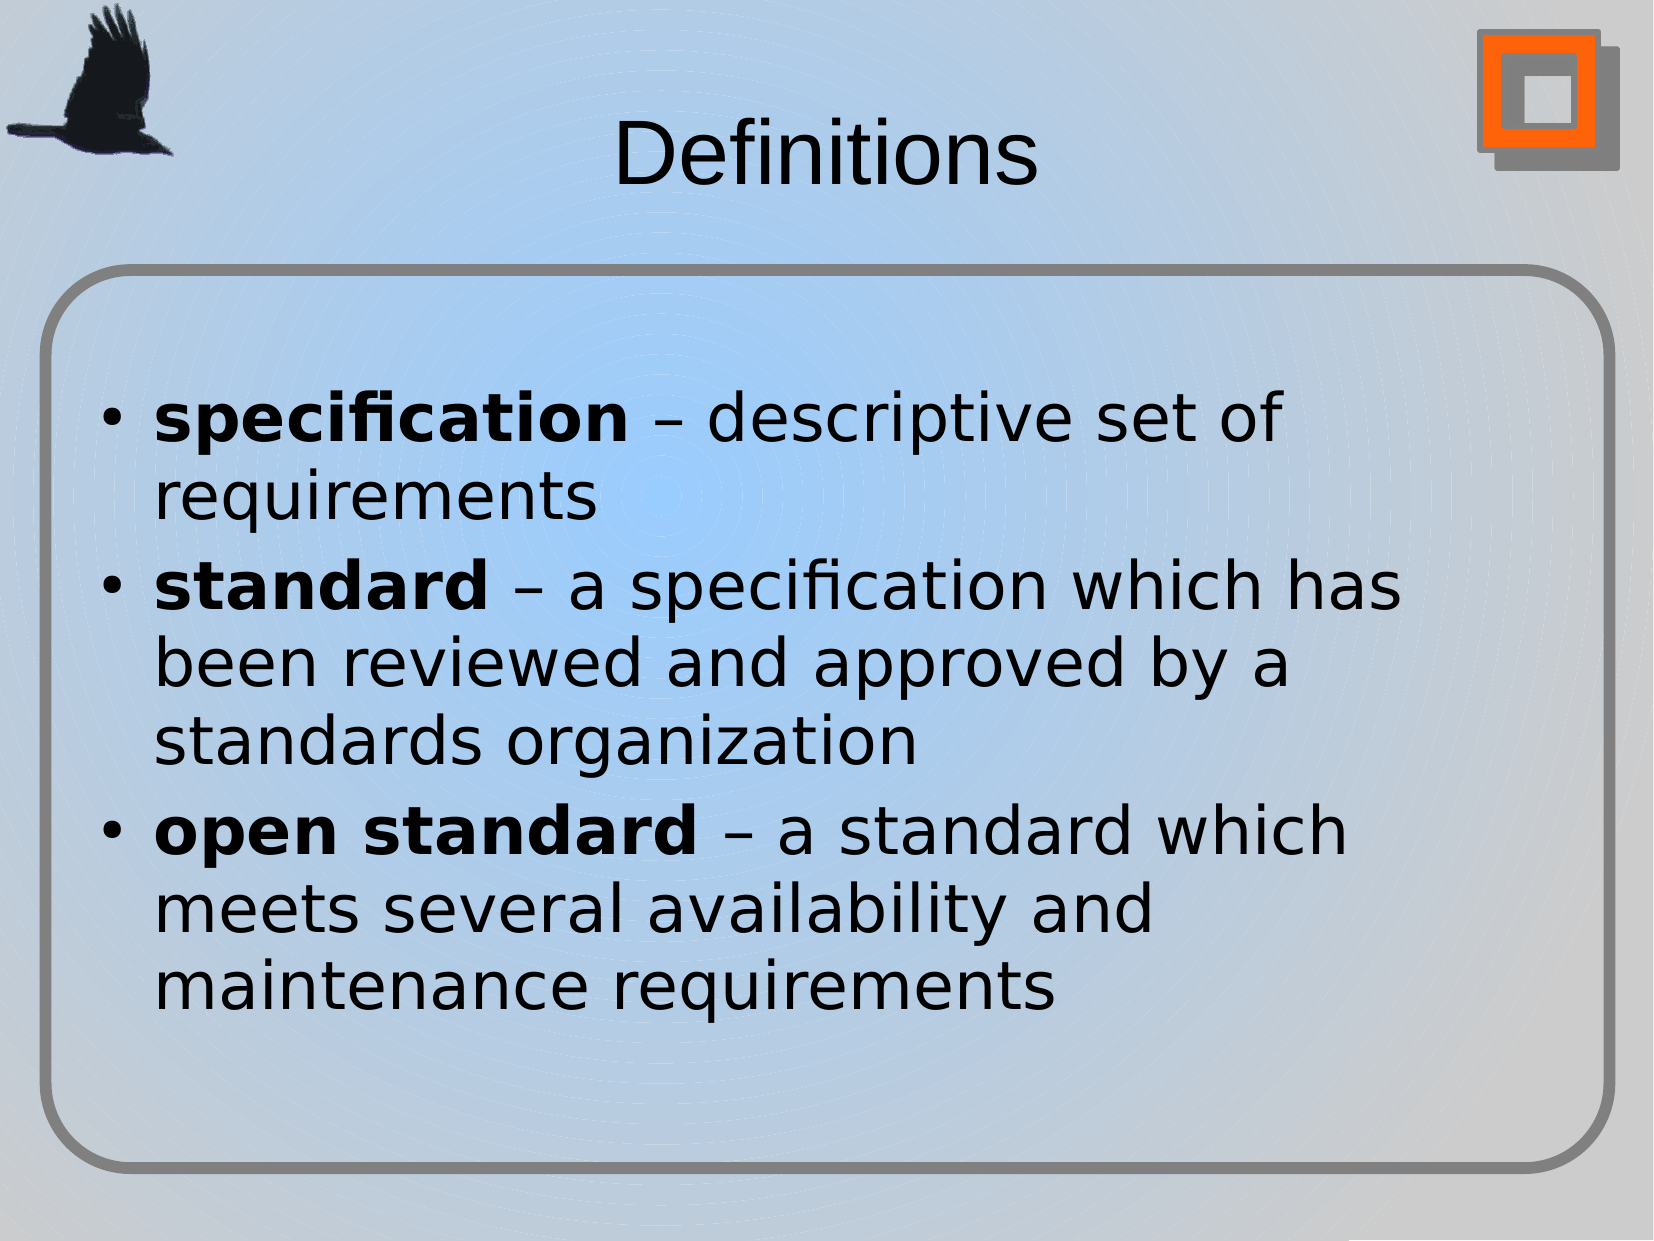

# Definitions
specification – descriptive set of requirements
standard – a specification which has been reviewed and approved by a standards organization
open standard – a standard which meets several availability and maintenance requirements